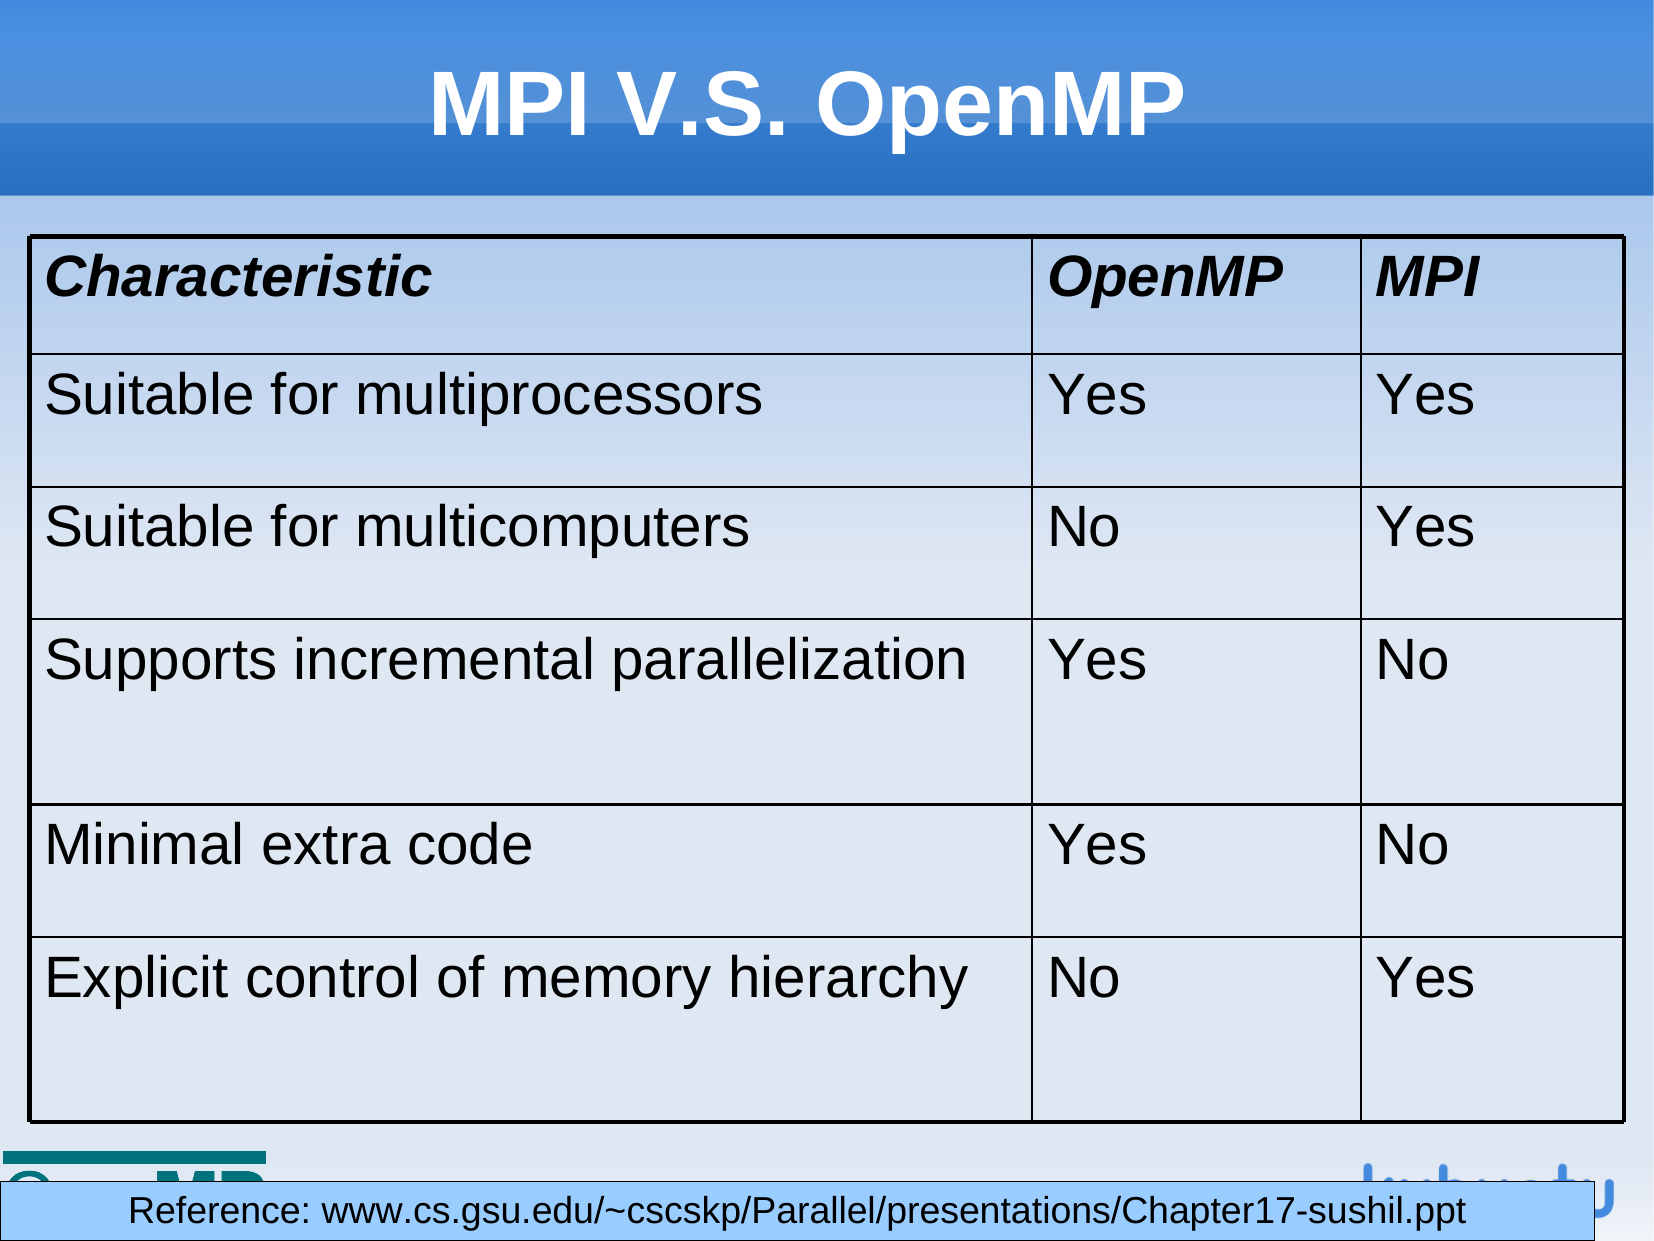

# MPI V.S. OpenMP
Characteristic
OpenMP
MPI
Suitable for multiprocessors
Yes
Yes
Suitable for multicomputers
No
Yes
Supports incremental parallelization
Yes
No
Minimal extra code
Yes
No
Explicit control of memory hierarchy
No
Yes
Reference: www.cs.gsu.edu/~cscskp/Parallel/presentations/Chapter17-sushil.ppt